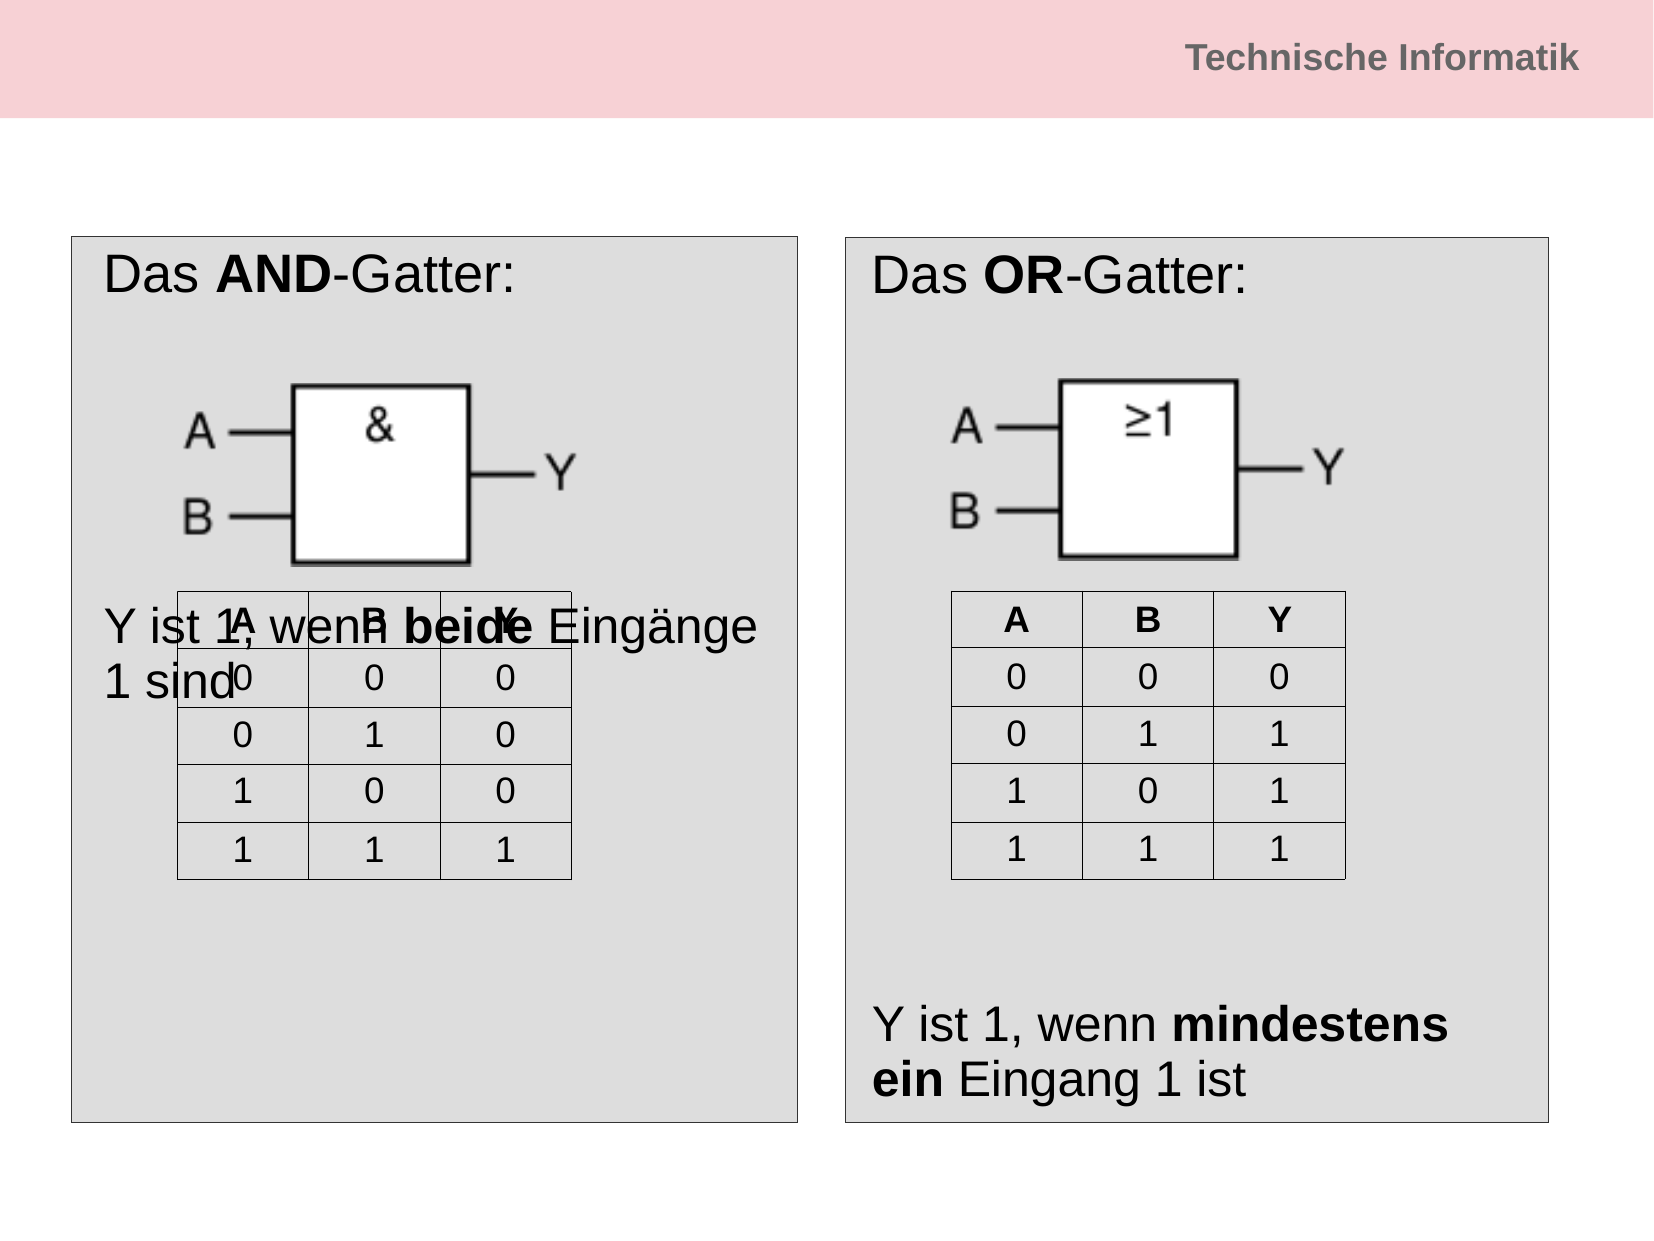

Technische Informatik
Das AND-Gatter:
Y ist 1, wenn beide Eingänge 1 sind
Das OR-Gatter:
Y ist 1, wenn mindestens ein Eingang 1 ist
Wertetabelle des AND-Gatters.